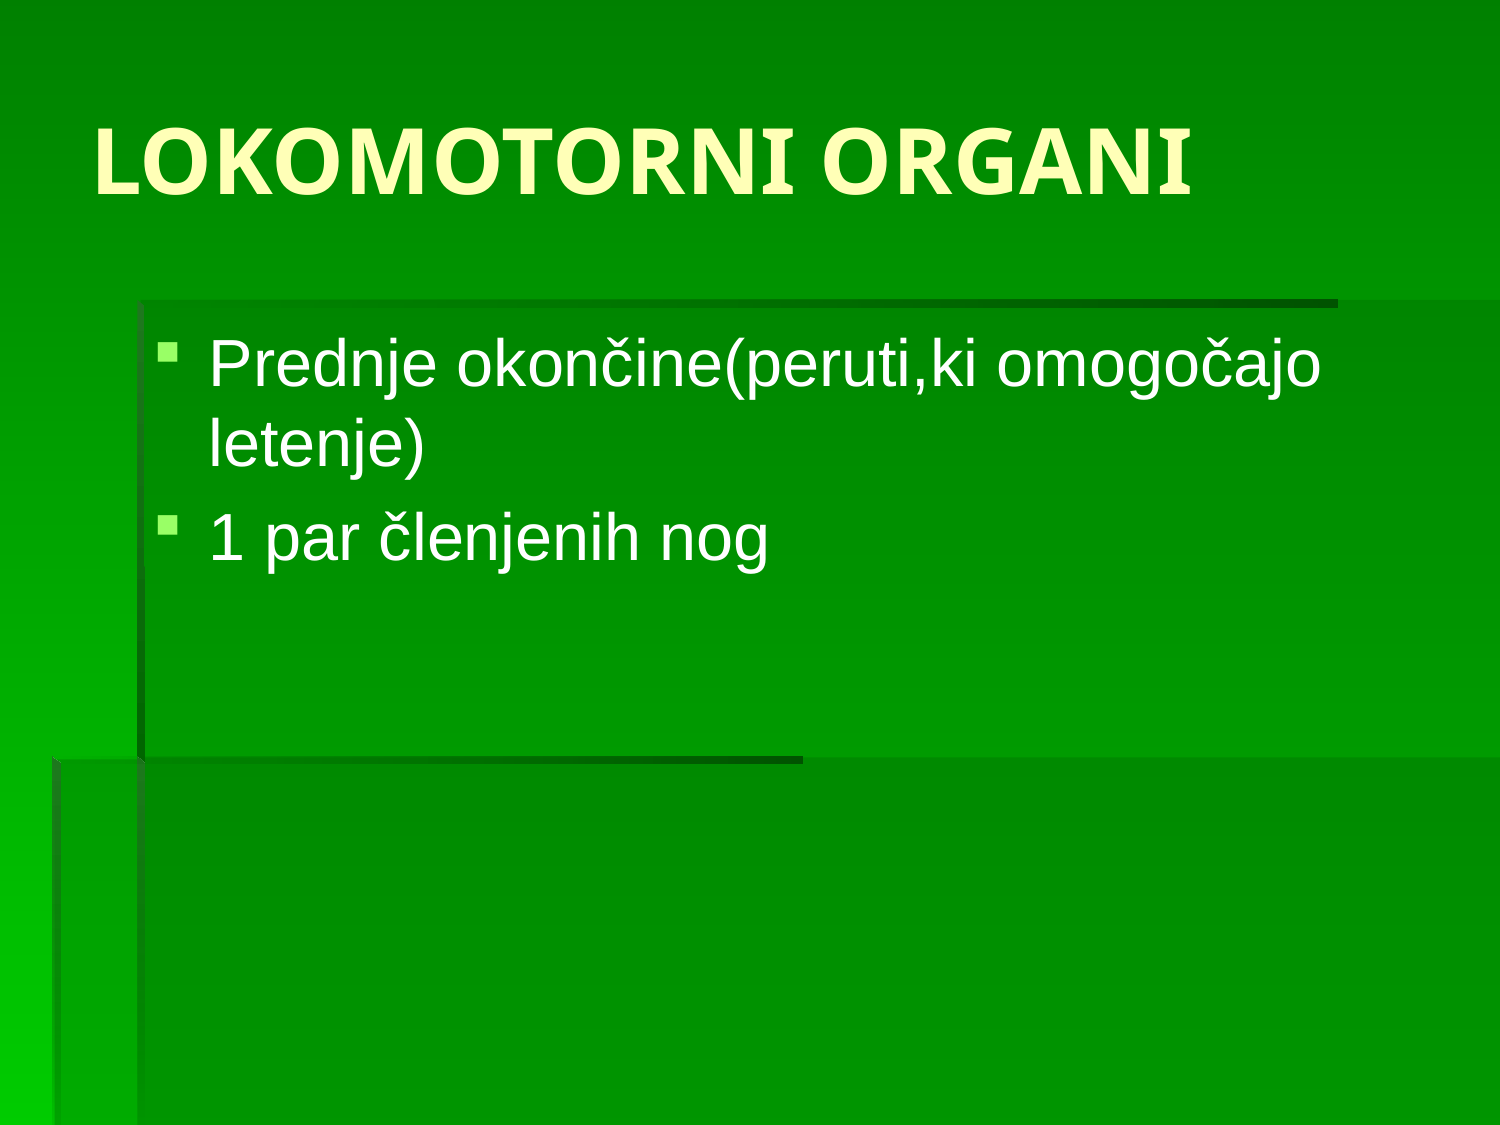

# LOKOMOTORNI ORGANI
Prednje okončine(peruti,ki omogočajo letenje)
1 par členjenih nog